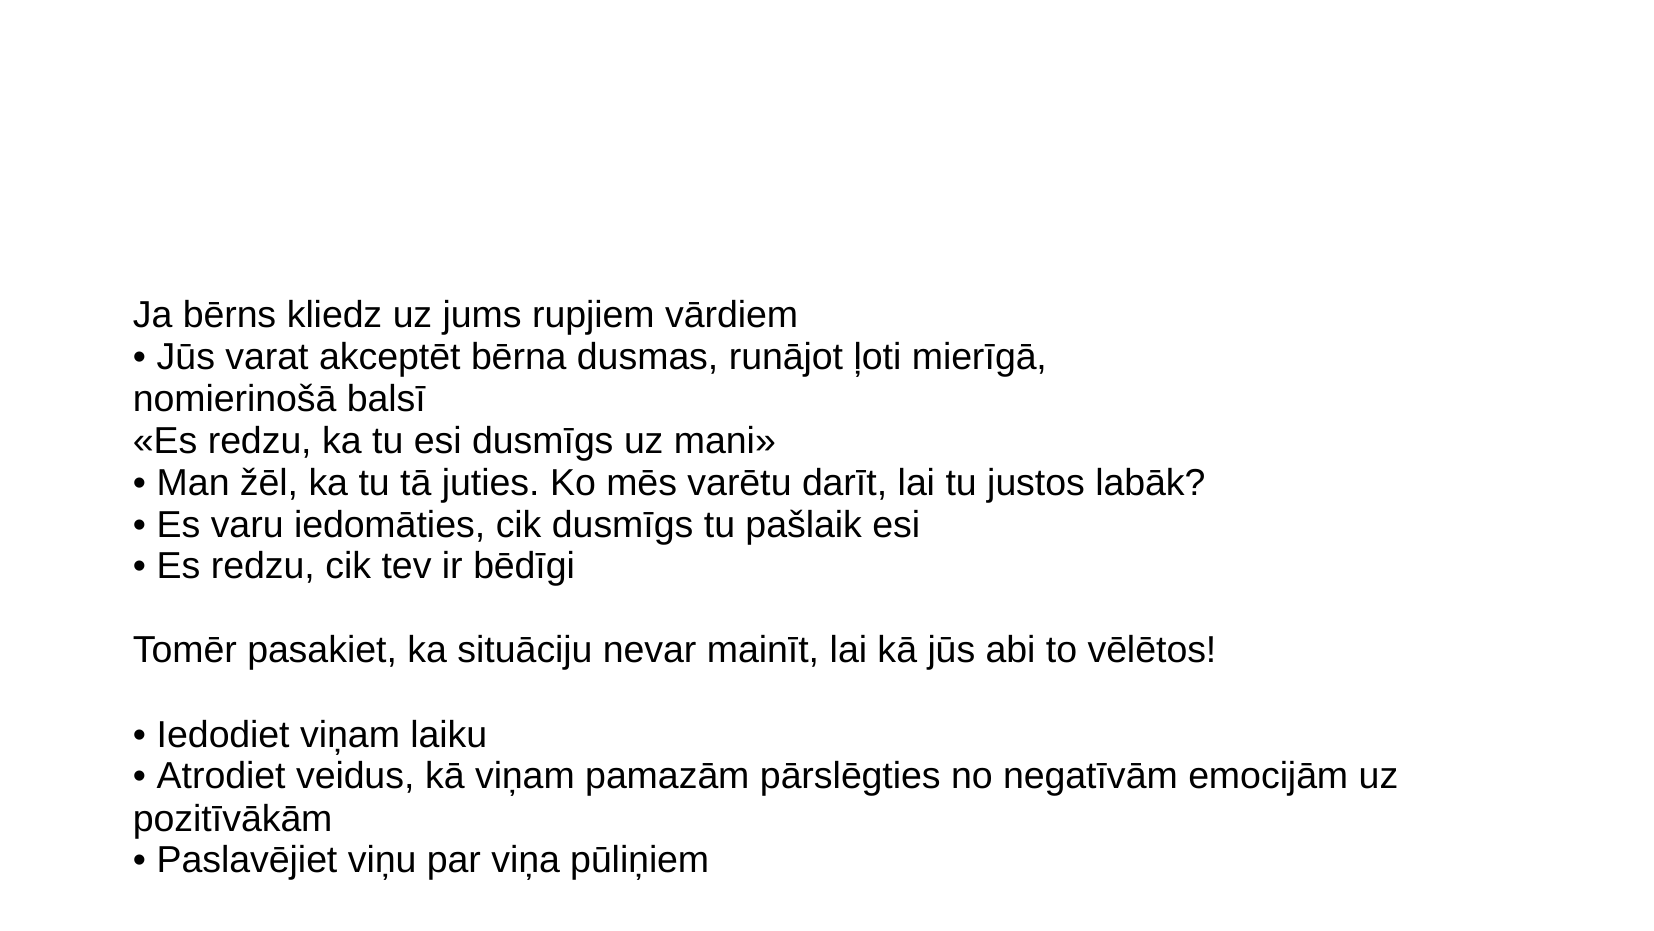

Ja bērns kliedz uz jums rupjiem vārdiem
• Jūs varat akceptēt bērna dusmas, runājot ļoti mierīgā,
nomierinošā balsī
«Es redzu, ka tu esi dusmīgs uz mani»
• Man žēl, ka tu tā juties. Ko mēs varētu darīt, lai tu justos labāk?
• Es varu iedomāties, cik dusmīgs tu pašlaik esi
• Es redzu, cik tev ir bēdīgi
Tomēr pasakiet, ka situāciju nevar mainīt, lai kā jūs abi to vēlētos!
• Iedodiet viņam laiku
• Atrodiet veidus, kā viņam pamazām pārslēgties no negatīvām emocijām uz
pozitīvākām
• Paslavējiet viņu par viņa pūliņiem